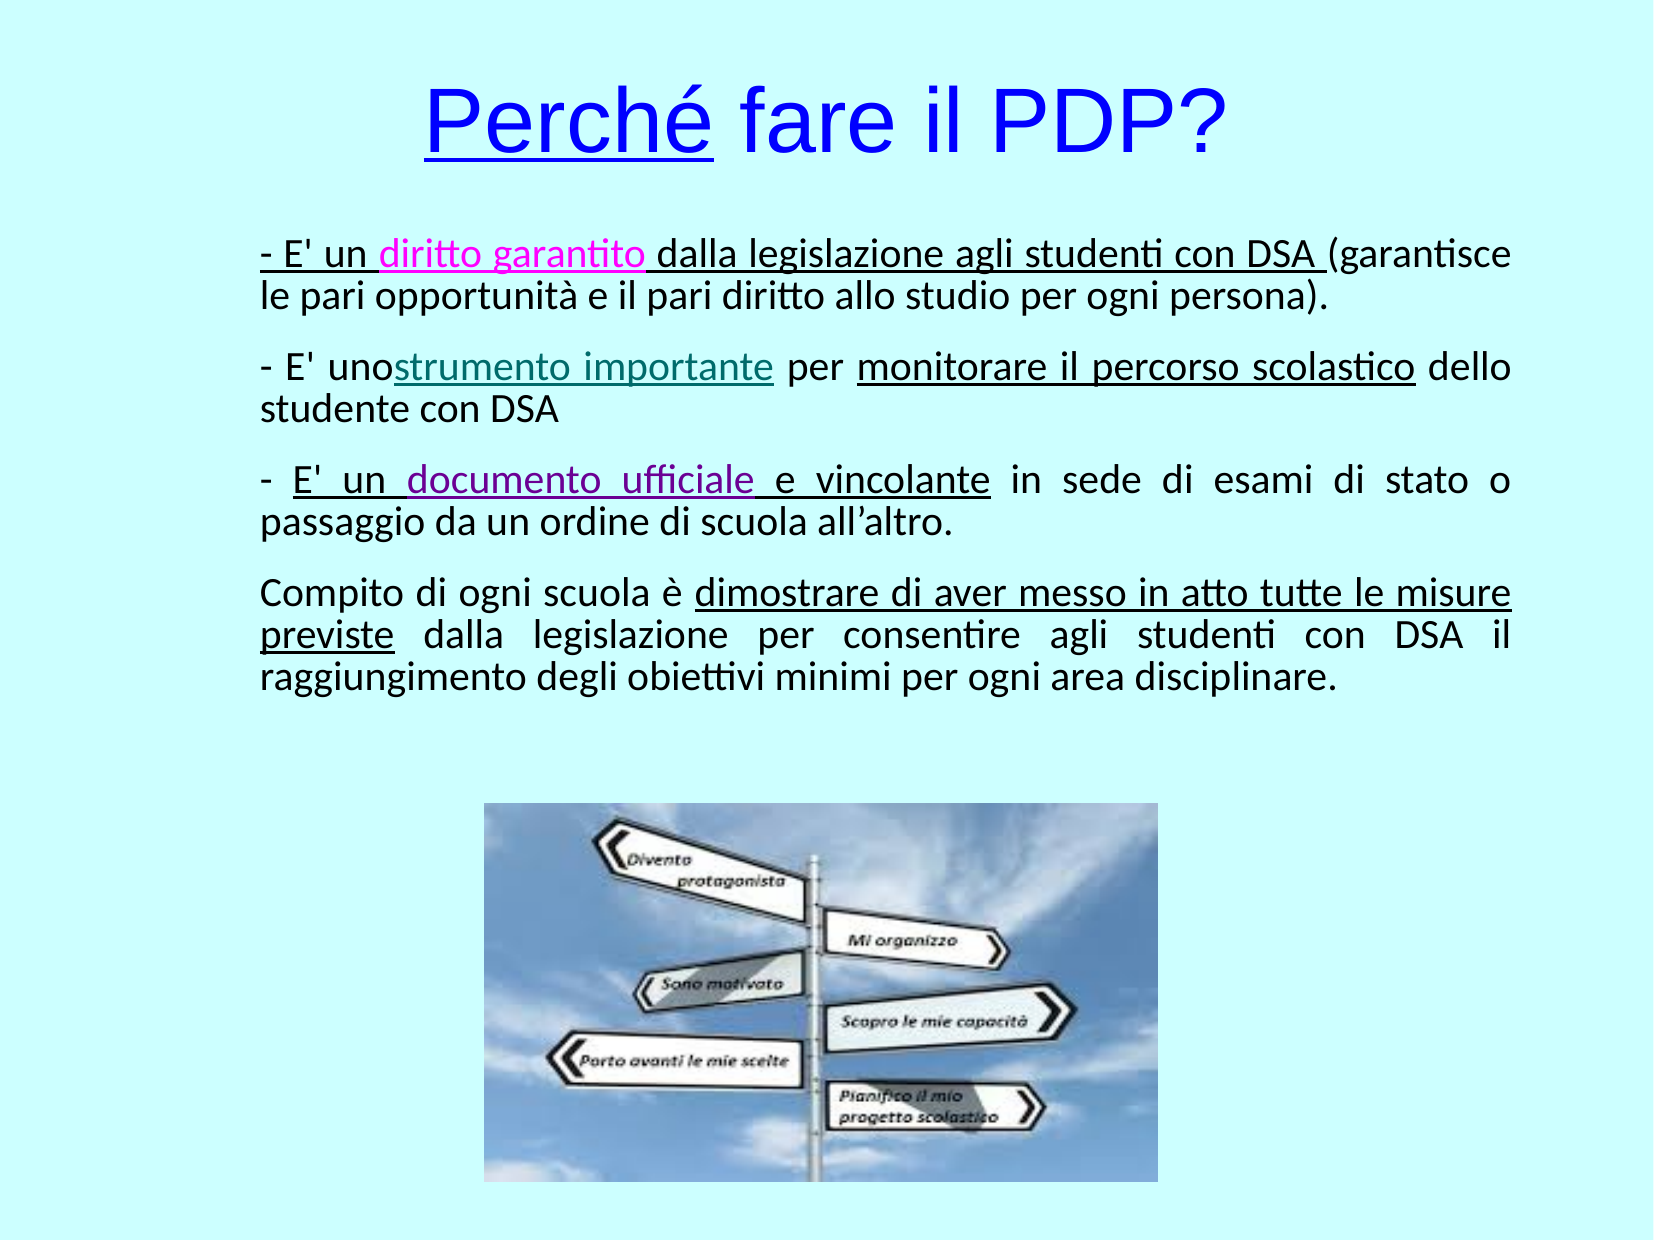

# Perché fare il PDP?
- E' un diritto garantito dalla legislazione agli studenti con DSA (garantisce le pari opportunità e il pari diritto allo studio per ogni persona).
- E' unostrumento importante per monitorare il percorso scolastico dello studente con DSA
- E' un documento ufficiale e vincolante in sede di esami di stato o passaggio da un ordine di scuola all’altro.
Compito di ogni scuola è dimostrare di aver messo in atto tutte le misure previste dalla legislazione per consentire agli studenti con DSA il raggiungimento degli obiettivi minimi per ogni area disciplinare.